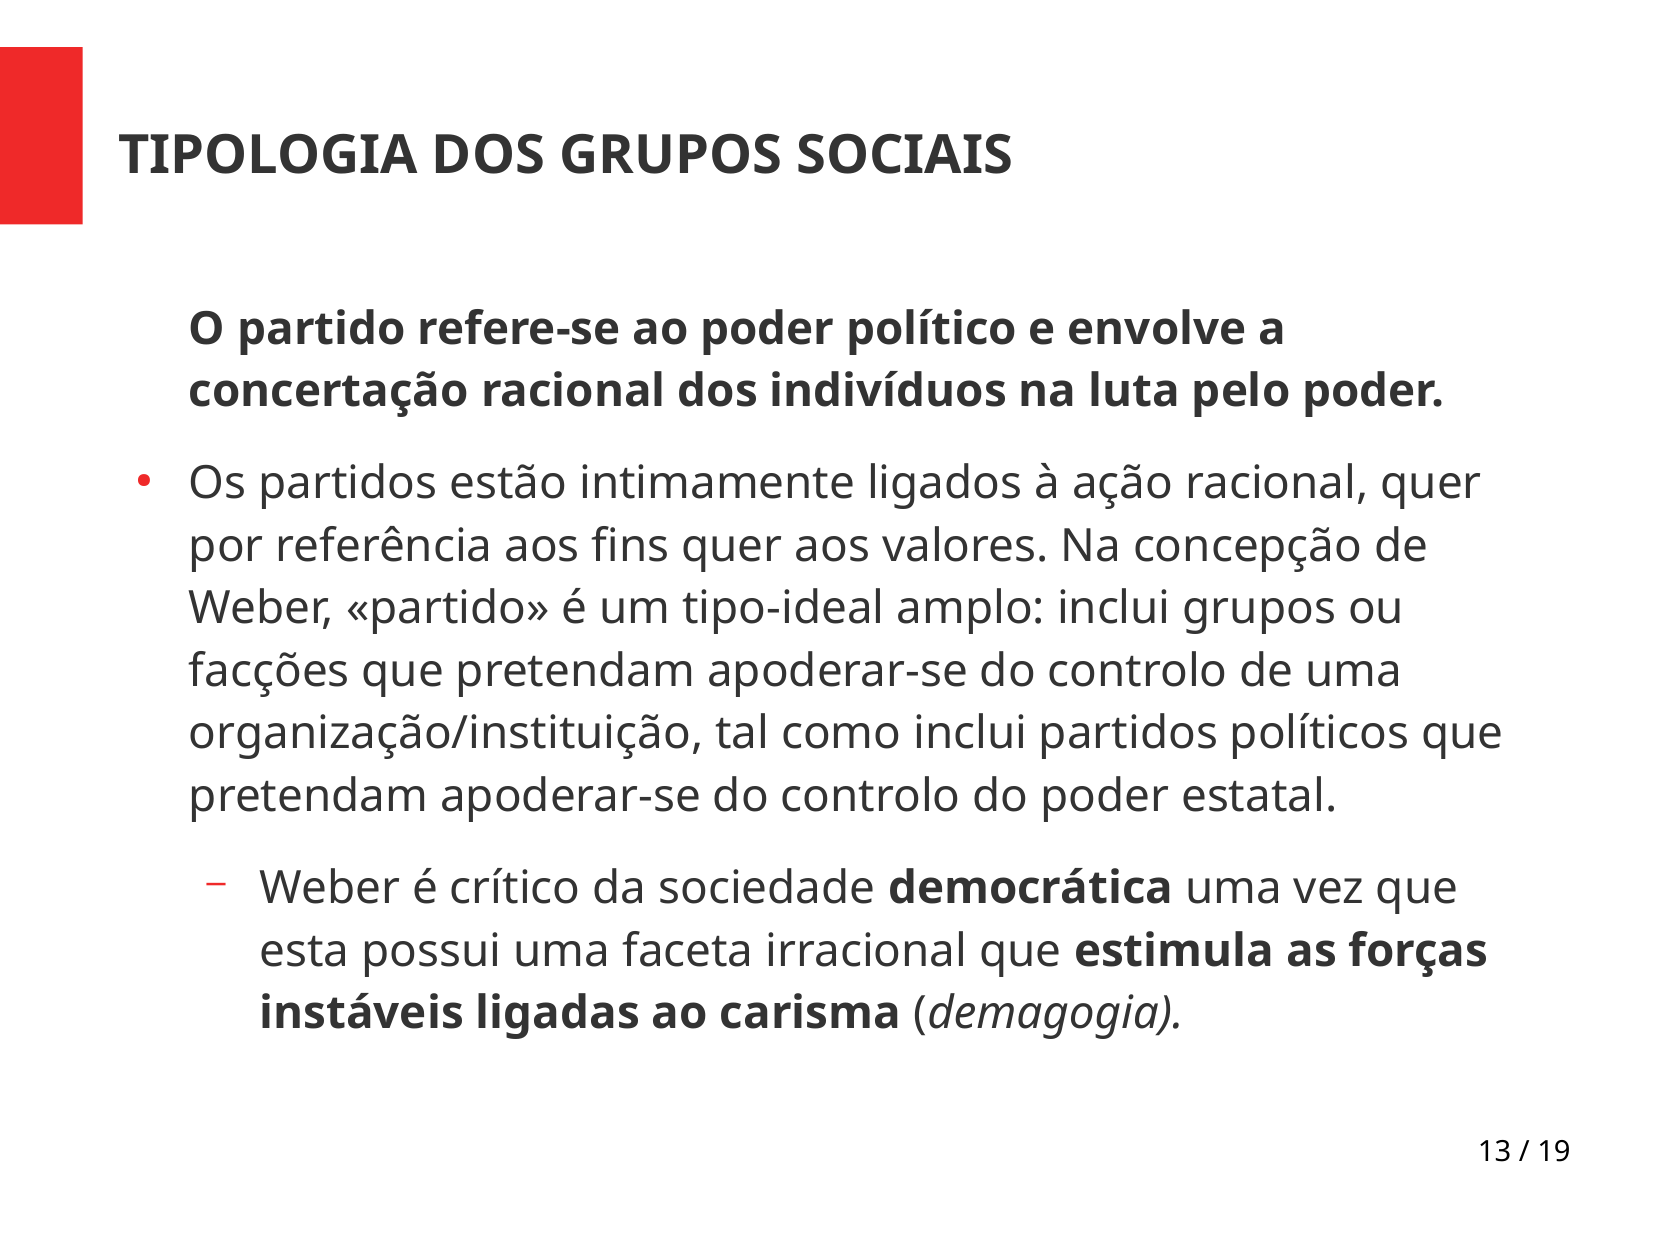

# TIPOLOGIA DOS GRUPOS SOCIAIS
O partido refere-se ao poder político e envolve a concertação racional dos indivíduos na luta pelo poder.
Os partidos estão intimamente ligados à ação racional, quer por referência aos fins quer aos valores. Na concepção de Weber, «partido» é um tipo-ideal amplo: inclui grupos ou facções que pretendam apoderar-se do controlo de uma organização/instituição, tal como inclui partidos políticos que pretendam apoderar-se do controlo do poder estatal.
Weber é crítico da sociedade democrática uma vez que esta possui uma faceta irracional que estimula as forças instáveis ligadas ao carisma (demagogia).
13